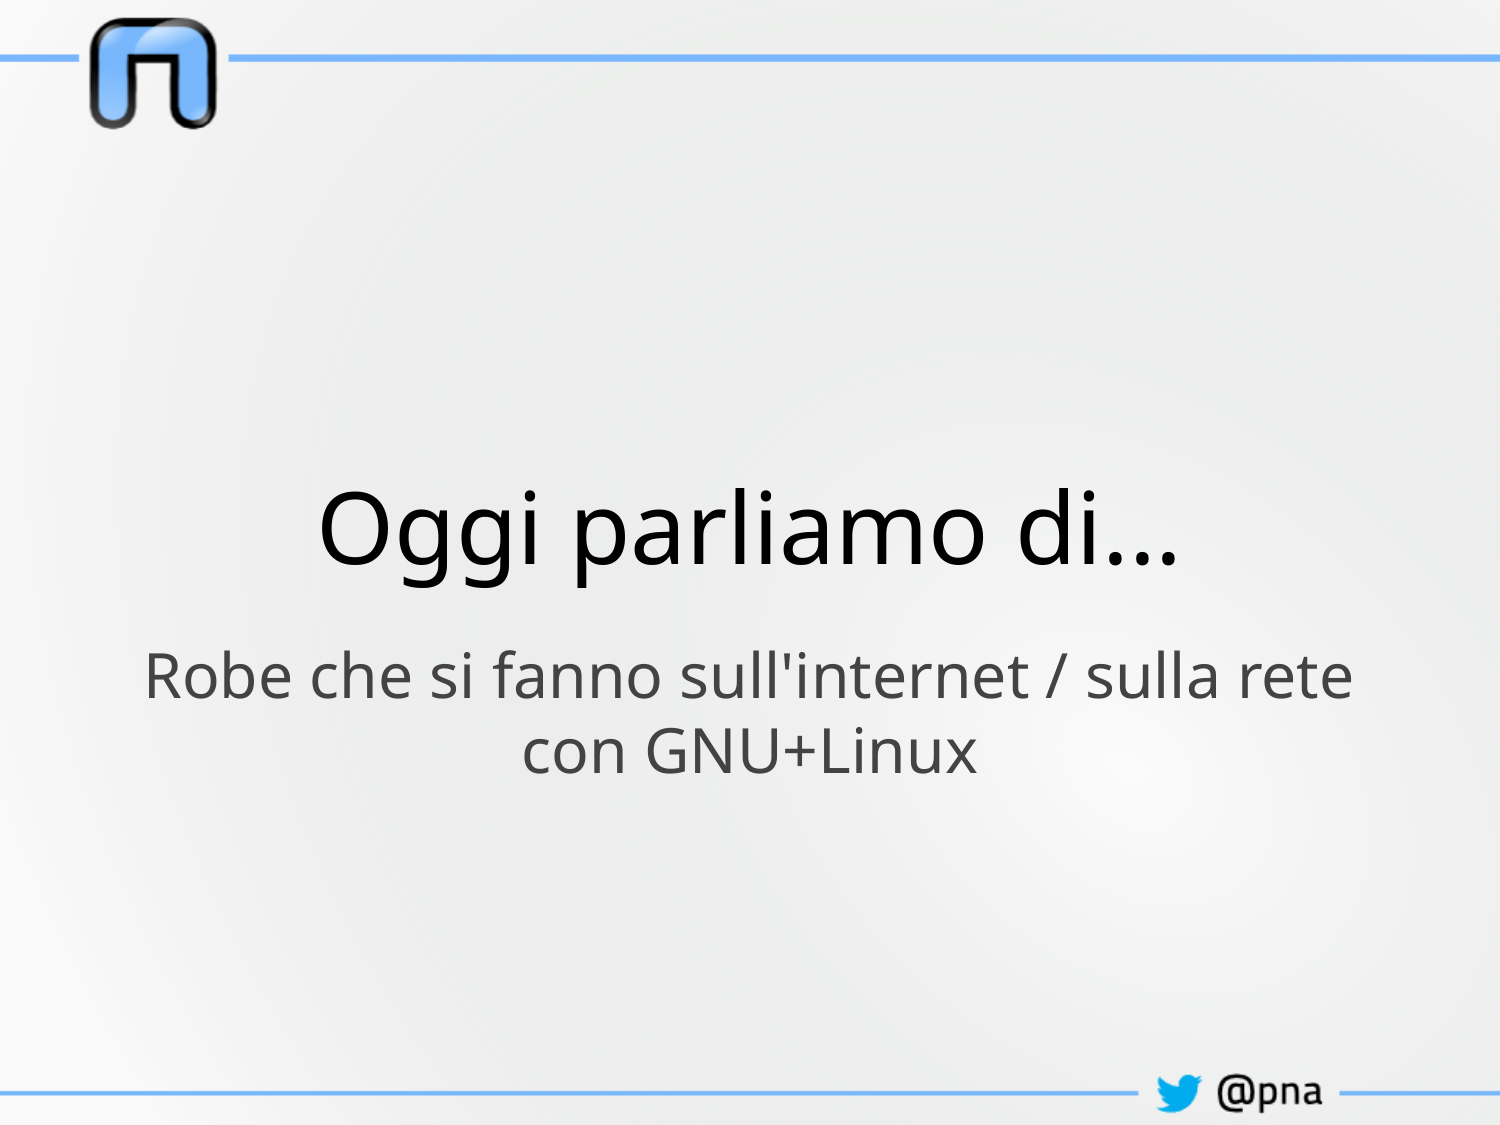

Oggi parliamo di...
# Robe che si fanno sull'internet / sulla rete con GNU+Linux